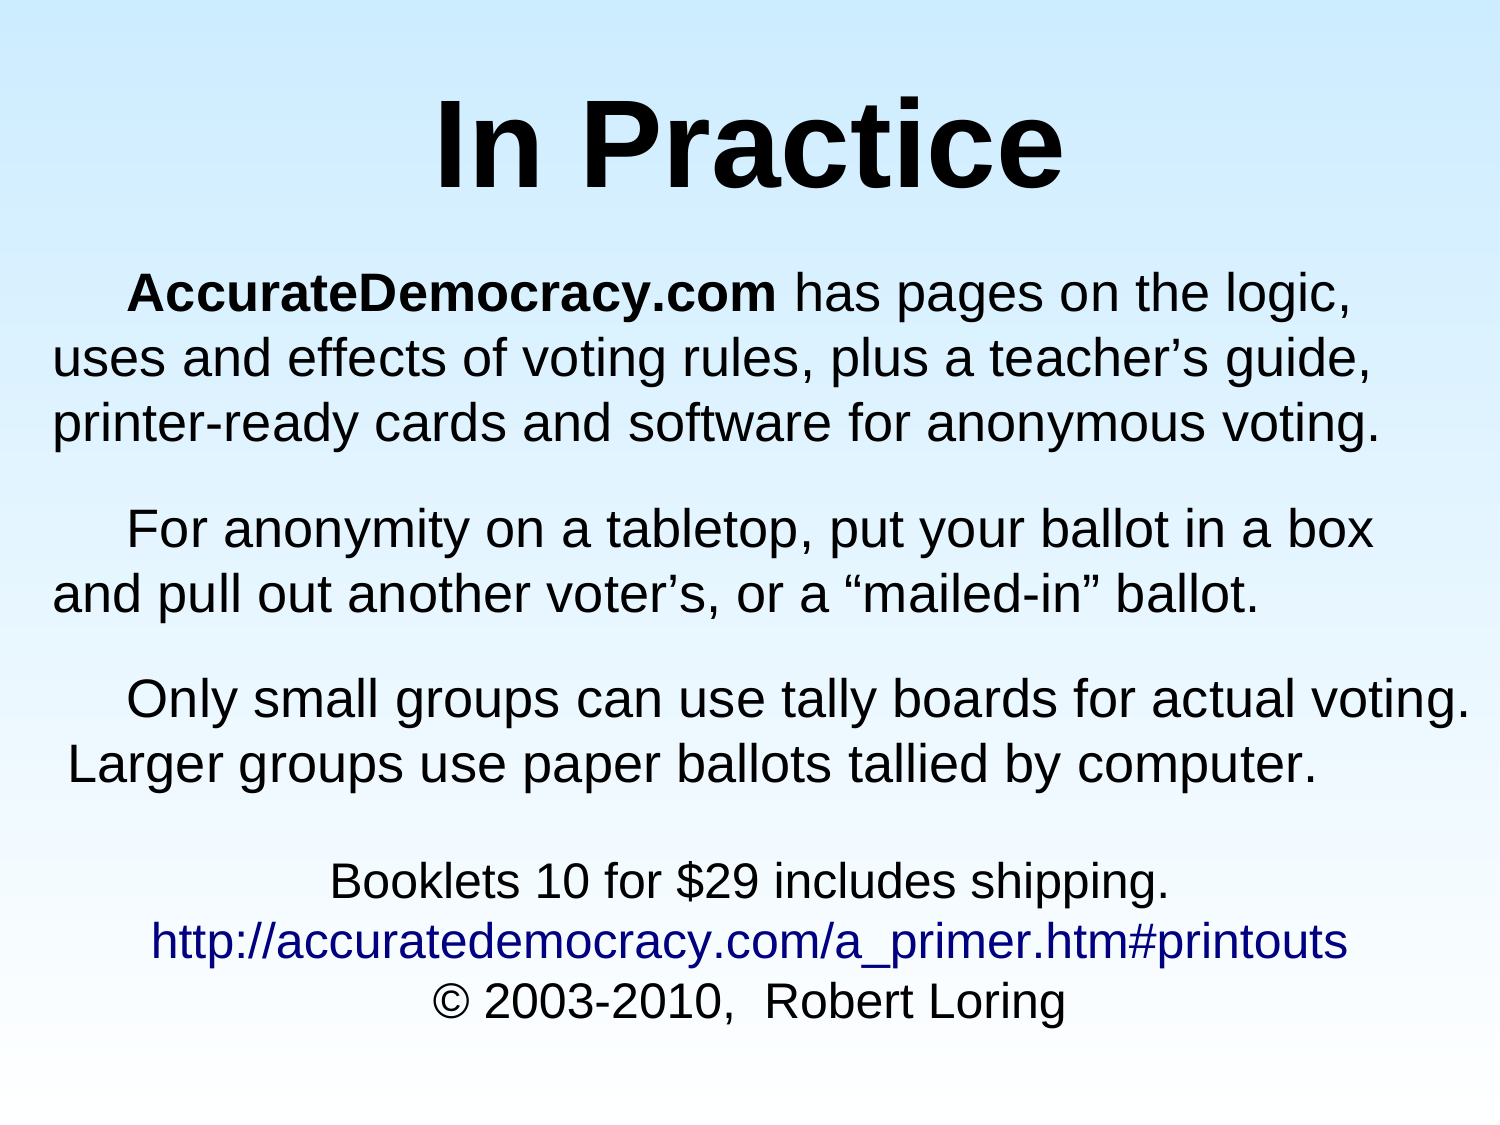

# In Practice
AccurateDemocracy.com has pages on the logic,
uses and effects of voting rules, plus a teacher’s guide, printer-ready cards and software for anonymous voting.
For anonymity on a tabletop, put your ballot in a box
and pull out another voter’s, or a “mailed-in” ballot.
Only small groups can use tally boards for actual voting. Larger groups use paper ballots tallied by computer.
Booklets 10 for $29 includes shipping.
http://accuratedemocracy.com/a_primer.htm#printouts
© 2003-2010, Robert Loring